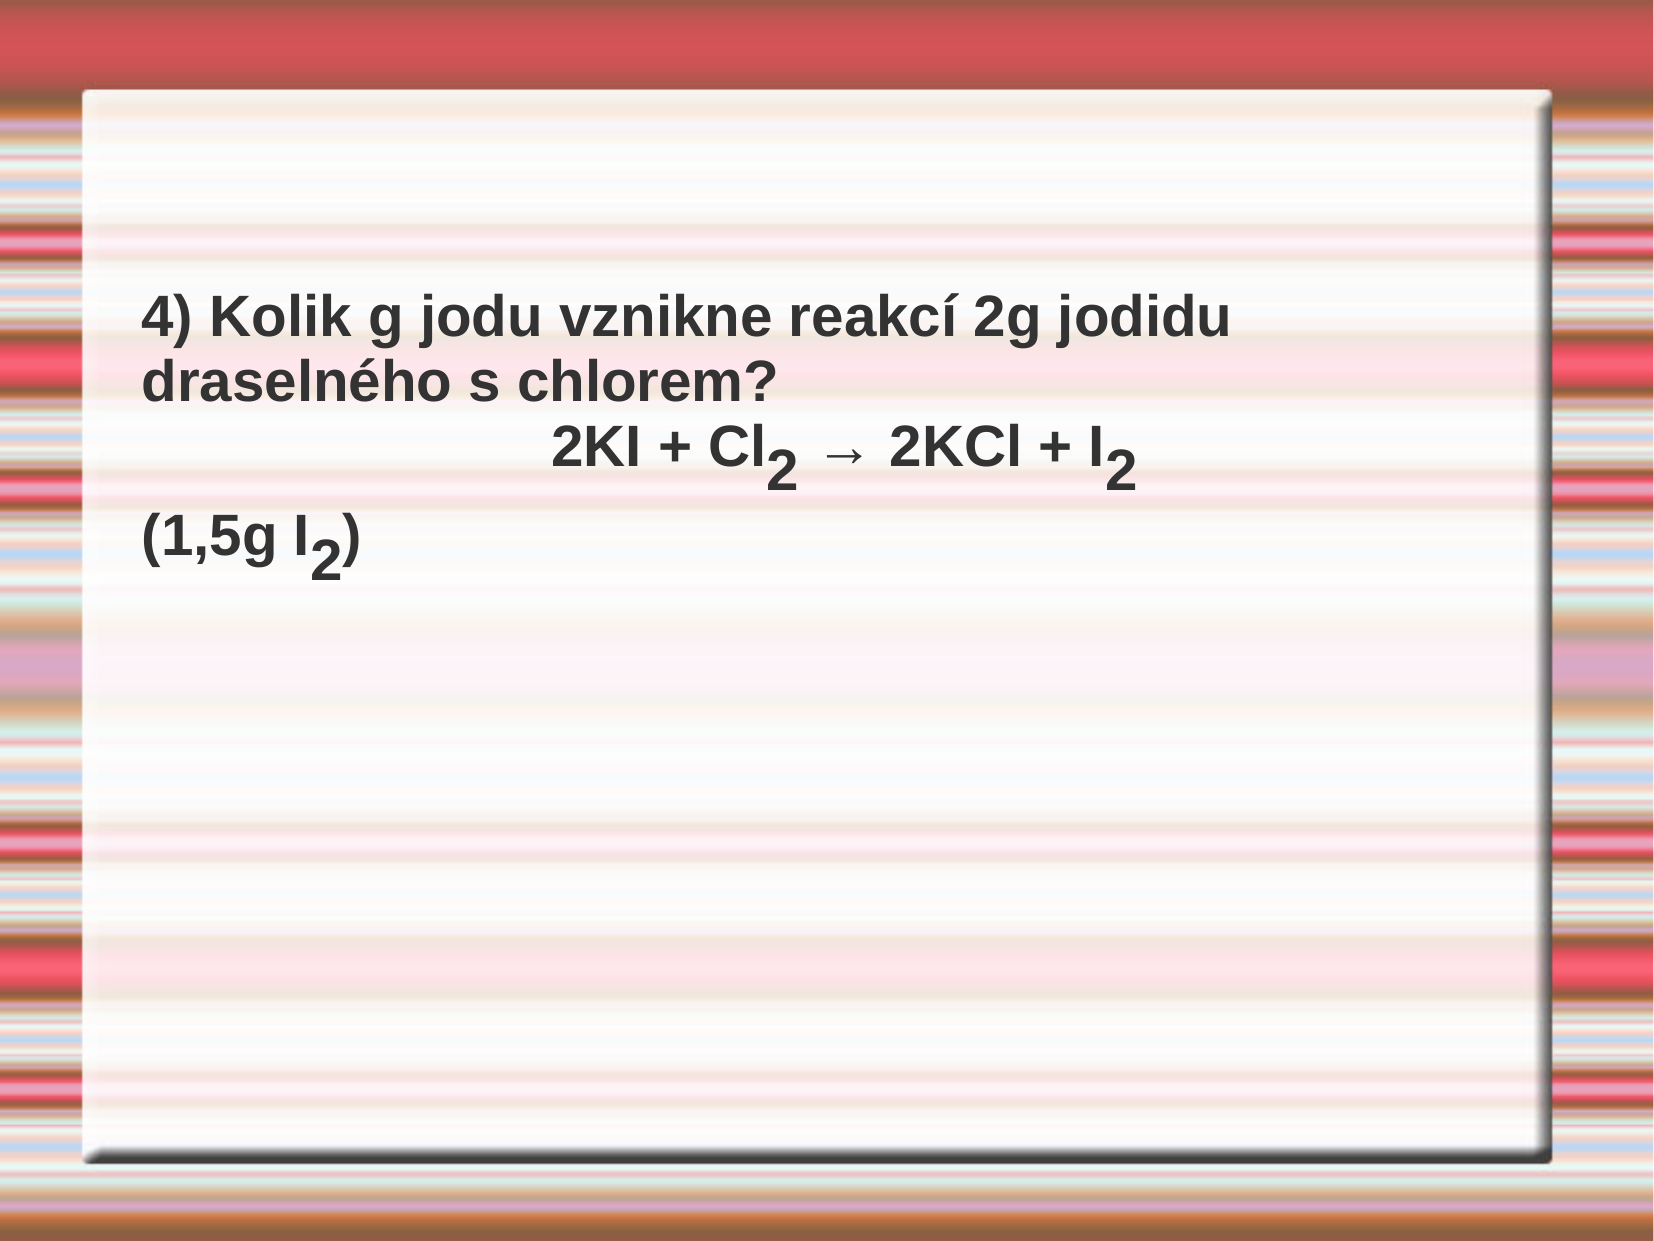

#
4) Kolik g jodu vznikne reakcí 2g jodidu draselného s chlorem?
2KI + Cl2 → 2KCl + I2
(1,5g I2)